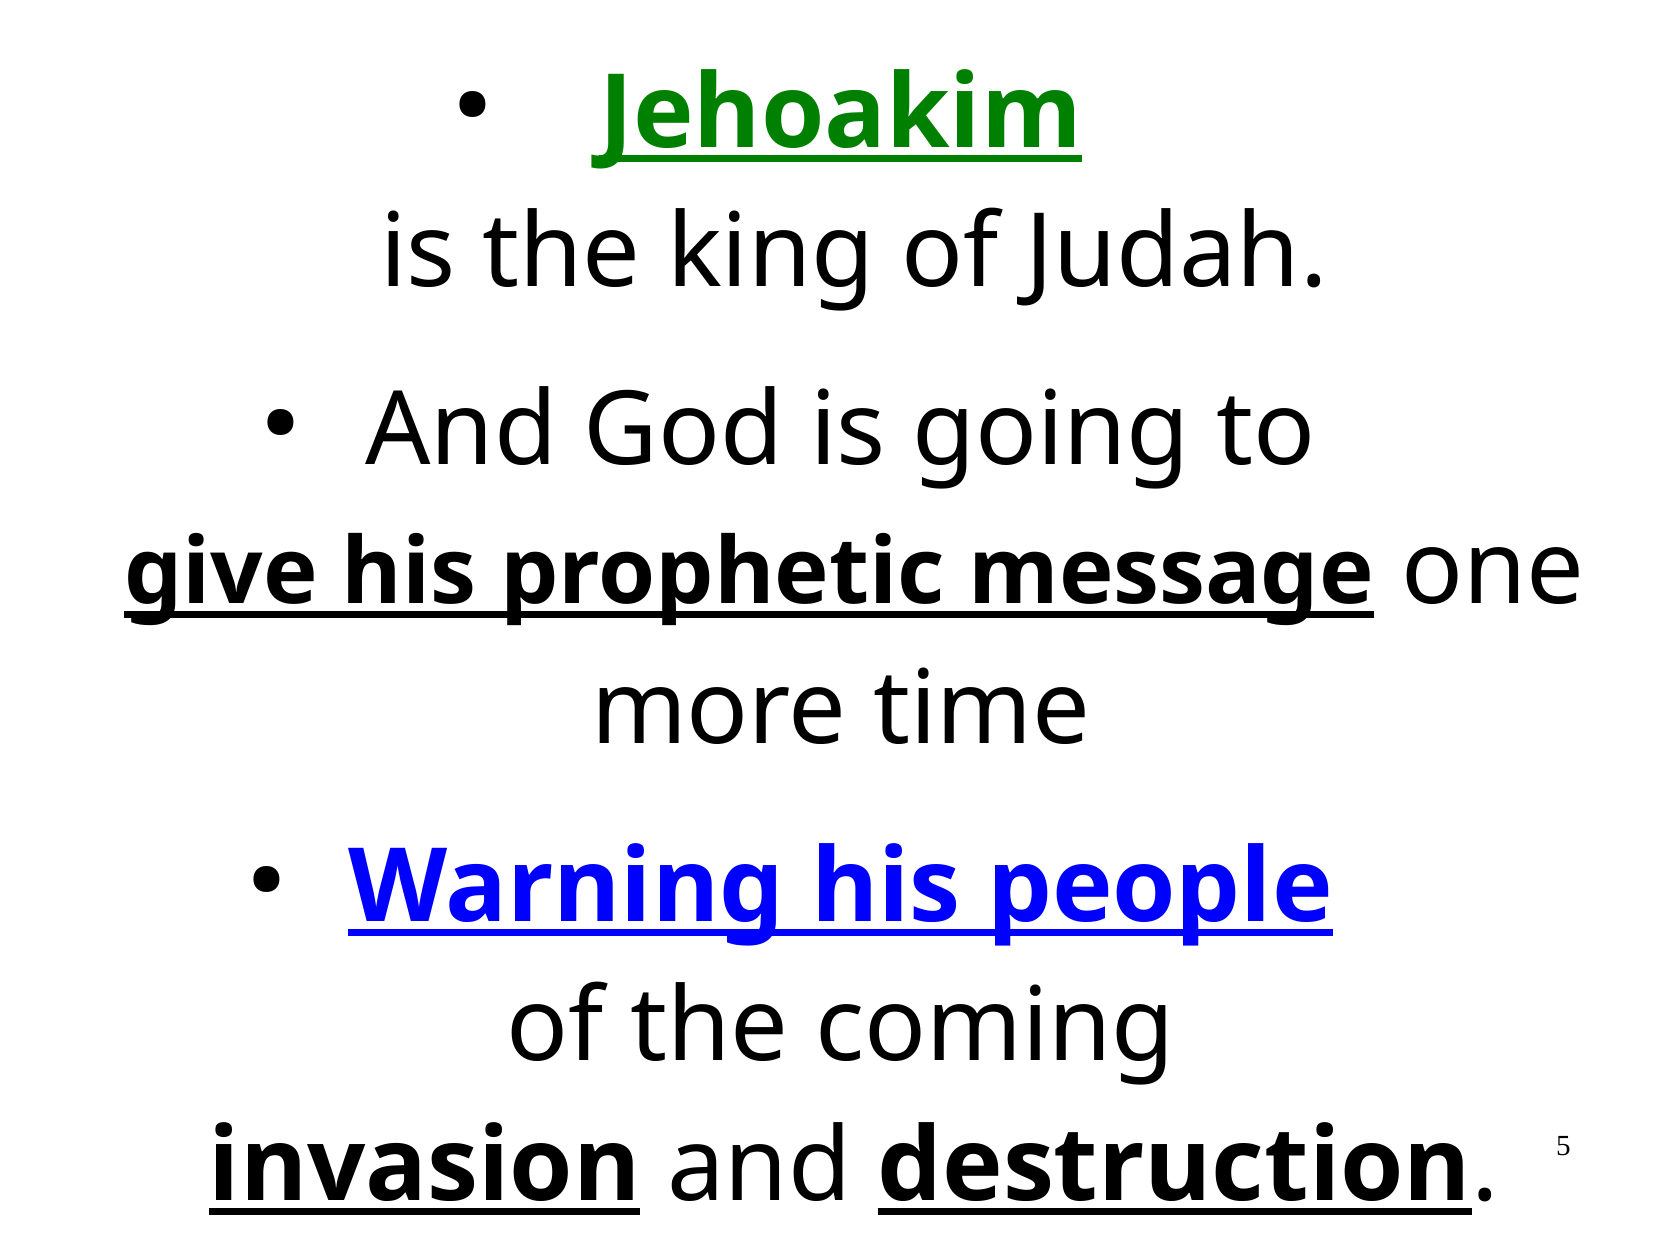

# Jehoakim is the king of Judah.
And God is going to
give his prophetic message one more time
Warning his people
of the coming
invasion and destruction.
5